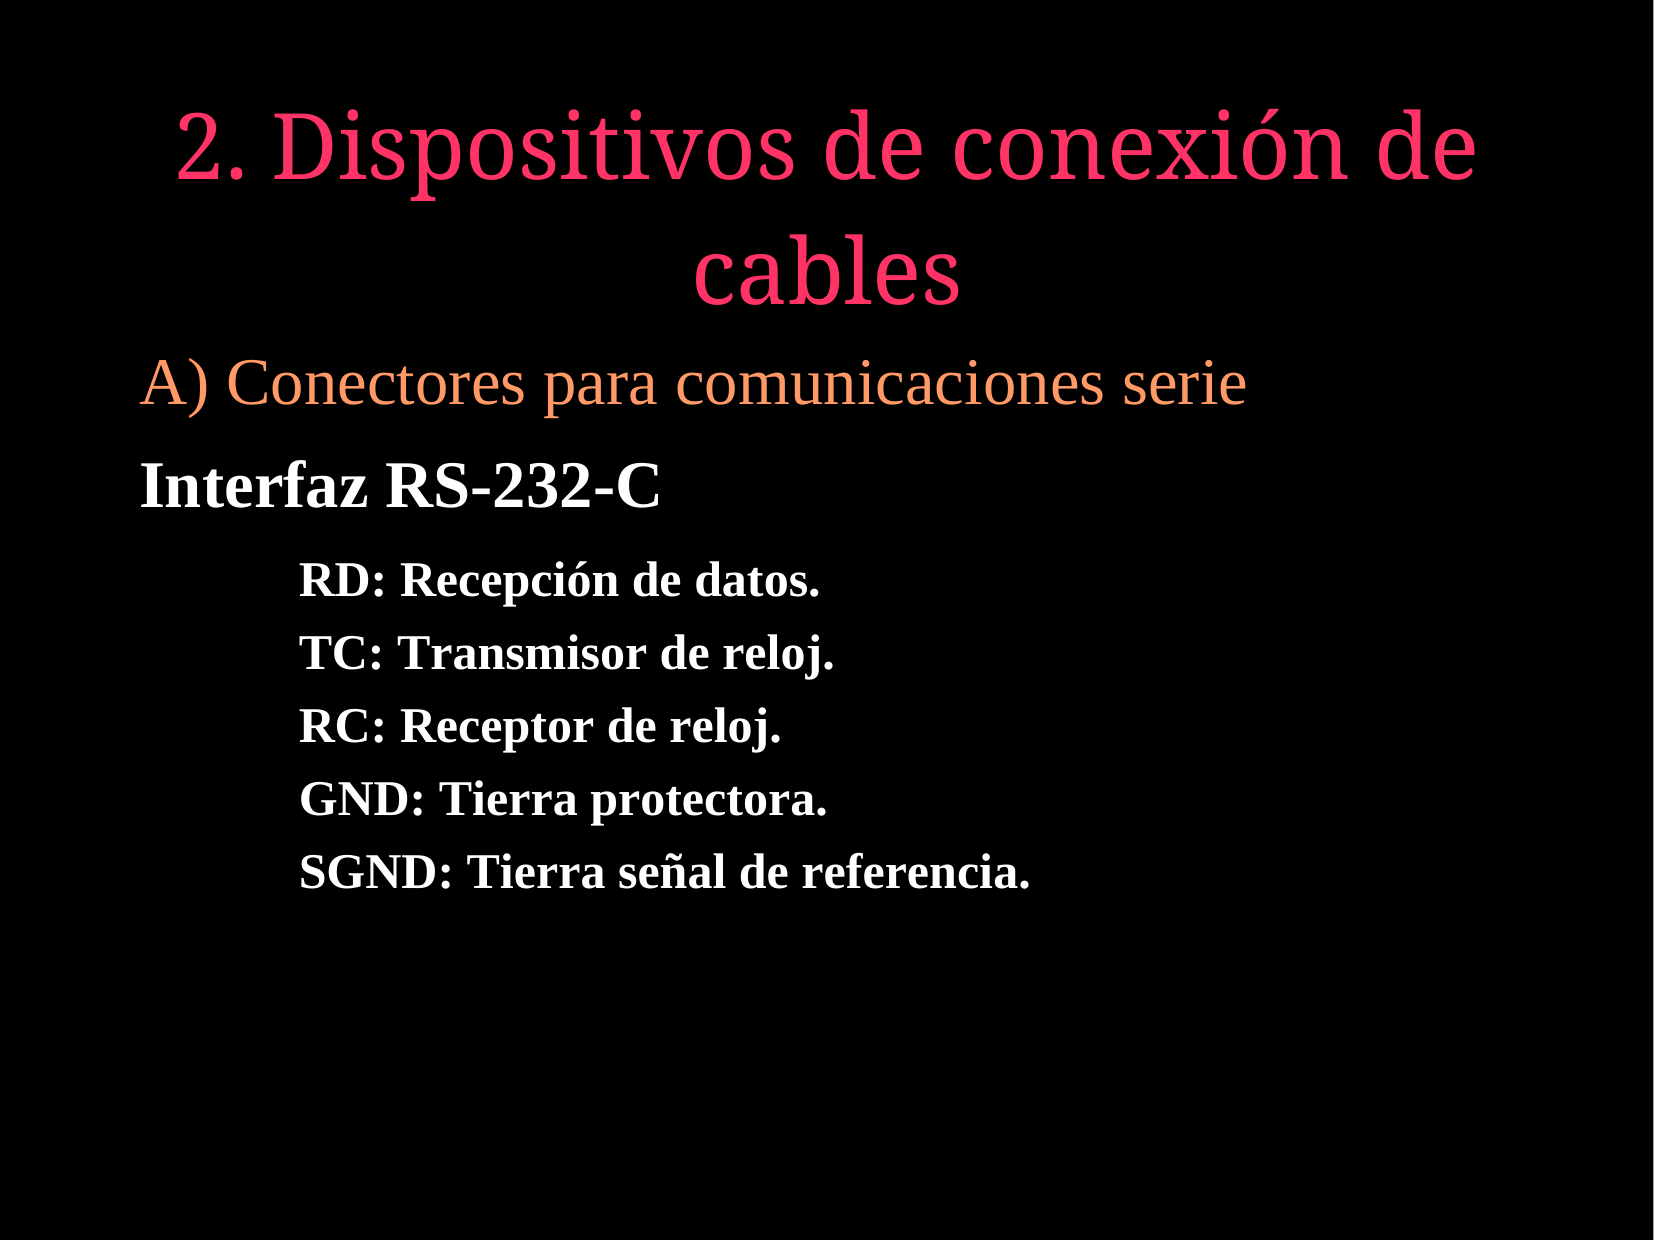

# 2. Dispositivos de conexión de cables
A) Conectores para comunicaciones serie
Interfaz RS-232-C
RD: Recepción de datos.
TC: Transmisor de reloj.
RC: Receptor de reloj.
GND: Tierra protectora.
SGND: Tierra señal de referencia.